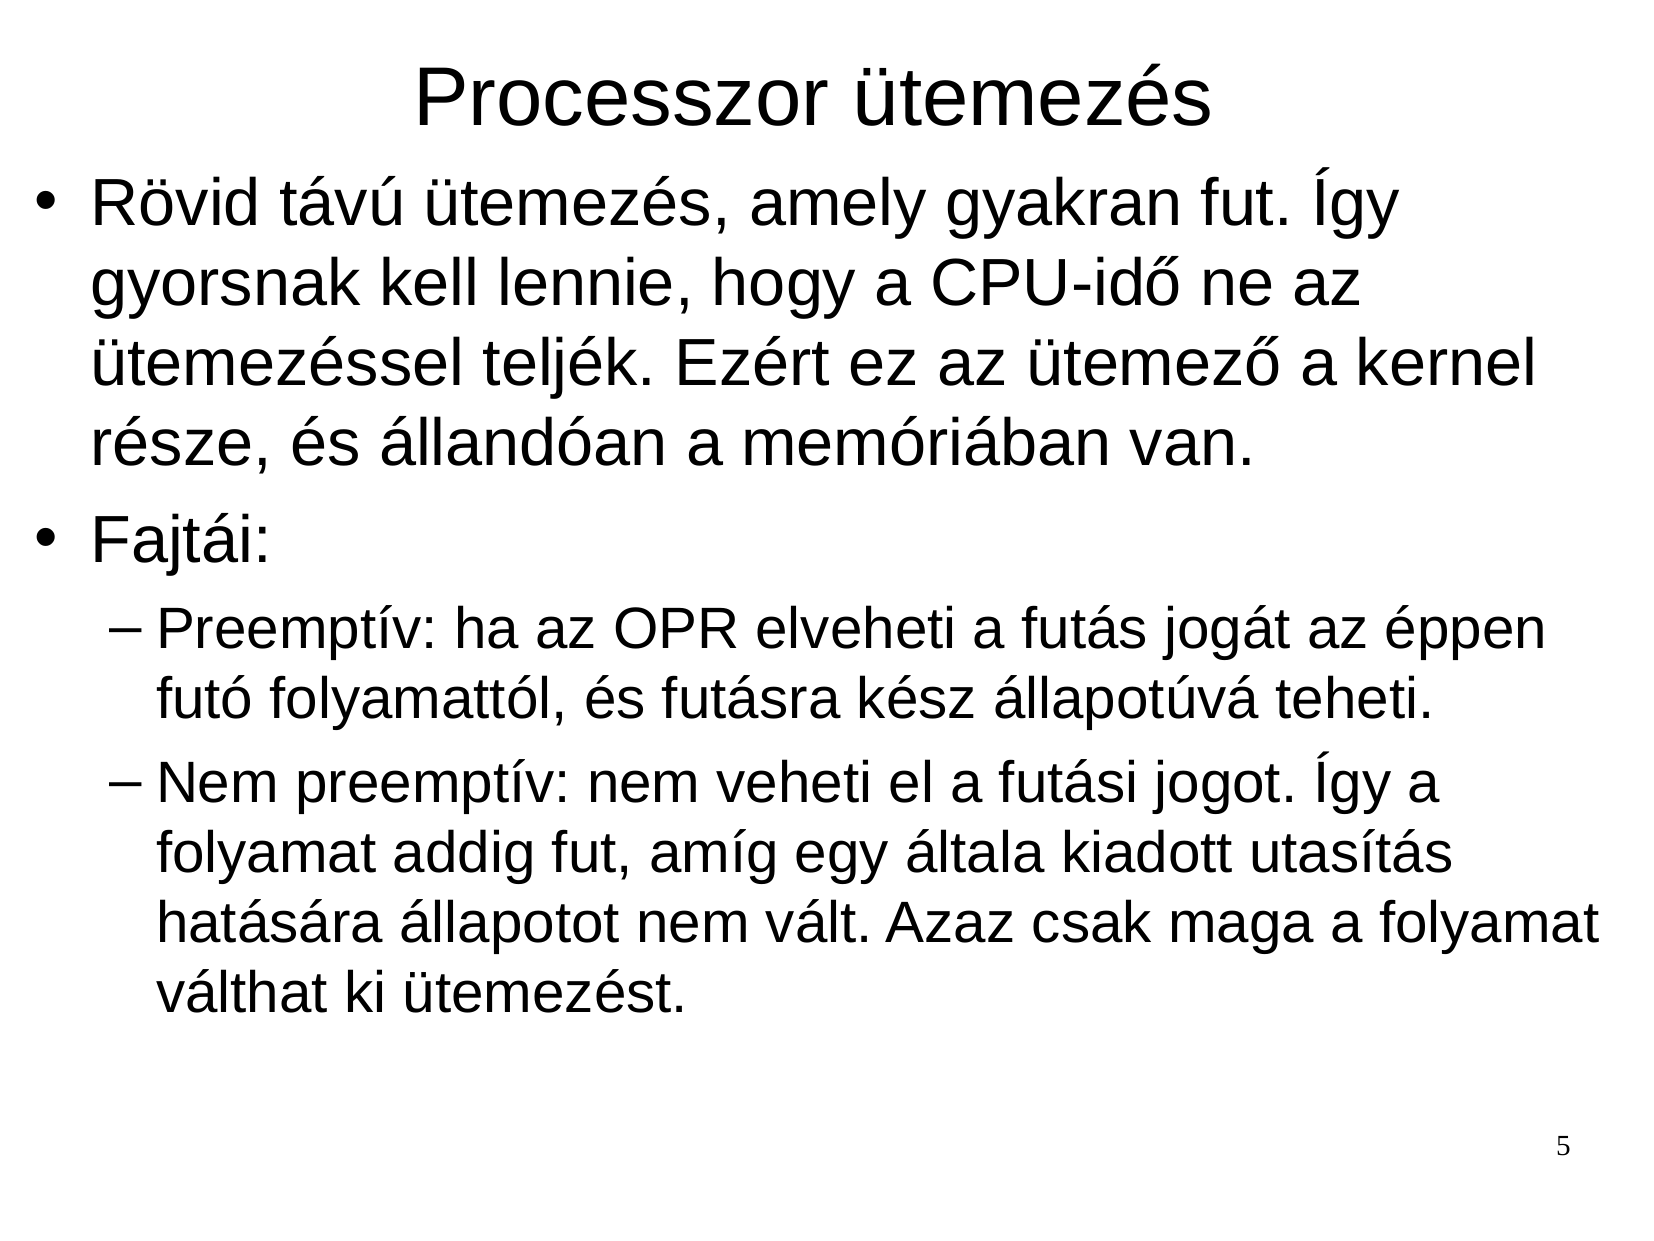

# Processzor ütemezés
Rövid távú ütemezés, amely gyakran fut. Így gyorsnak kell lennie, hogy a CPU-idő ne az ütemezéssel teljék. Ezért ez az ütemező a kernel része, és állandóan a memóriában van.
Fajtái:
Preemptív: ha az OPR elveheti a futás jogát az éppen futó folyamattól, és futásra kész állapotúvá teheti.
Nem preemptív: nem veheti el a futási jogot. Így a folyamat addig fut, amíg egy általa kiadott utasítás hatására állapotot nem vált. Azaz csak maga a folyamat válthat ki ütemezést.
5